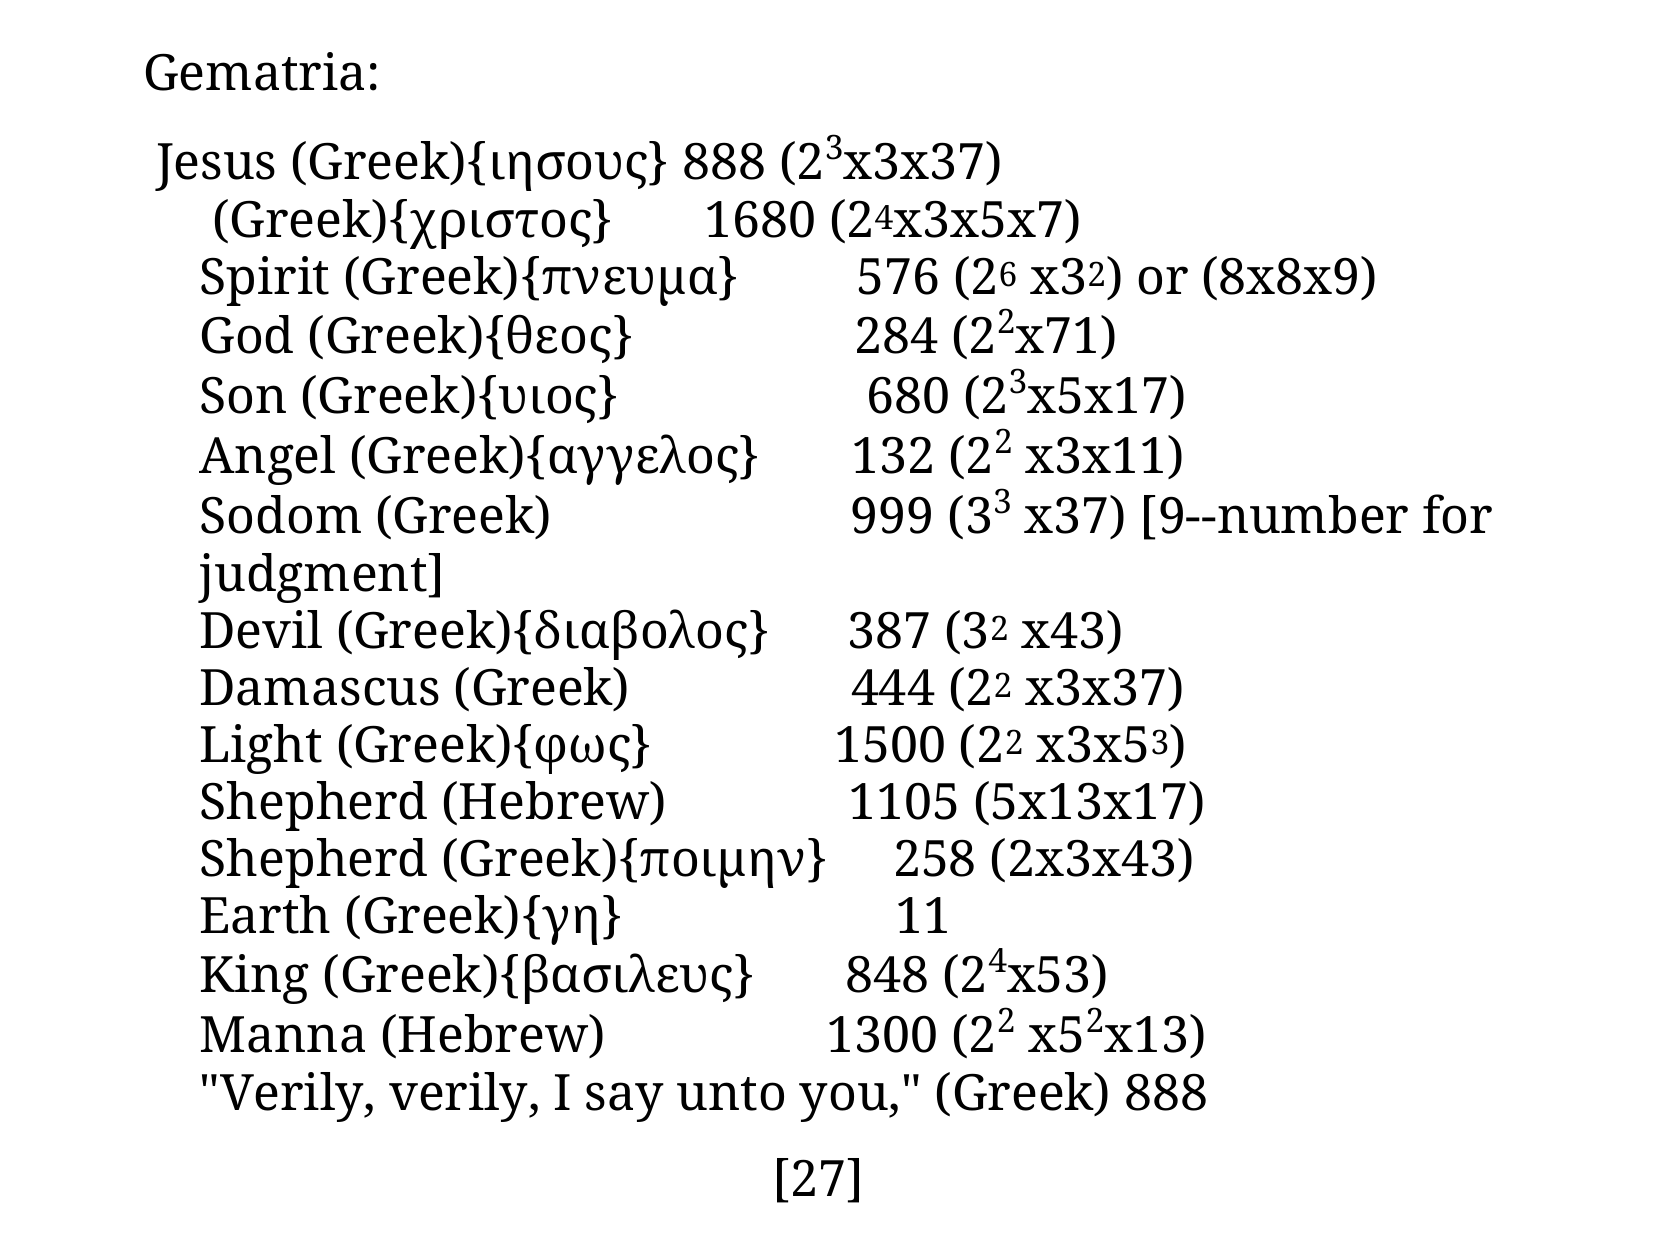

# Gematria:
 Jesus (Greek){ιησους} 888 (23x3x37)
 (Greek){χριστος} 1680 (24x3x5x7)
Spirit (Greek){πνευμα} 576 (26 x32) or (8x8x9)
God (Greek){θεος} 284 (22x71)
Son (Greek){υιος} 680 (23x5x17)
Angel (Greek){αγγελος} 132 (22 x3x11)
Sodom (Greek) 999 (33 x37) [9--number for judgment]
Devil (Greek){διαβολος} 387 (32 x43)
Damascus (Greek) 444 (22 x3x37)
Light (Greek){φως} 1500 (22 x3x53)
Shepherd (Hebrew) 1105 (5x13x17)
Shepherd (Greek){ποιμην} 258 (2x3x43)
Earth (Greek){γη} 11
King (Greek){βασιλευς} 848 (24x53)
Manna (Hebrew) 1300 (22 x52x13)
"Verily, verily, I say unto you," (Greek) 888
[27]